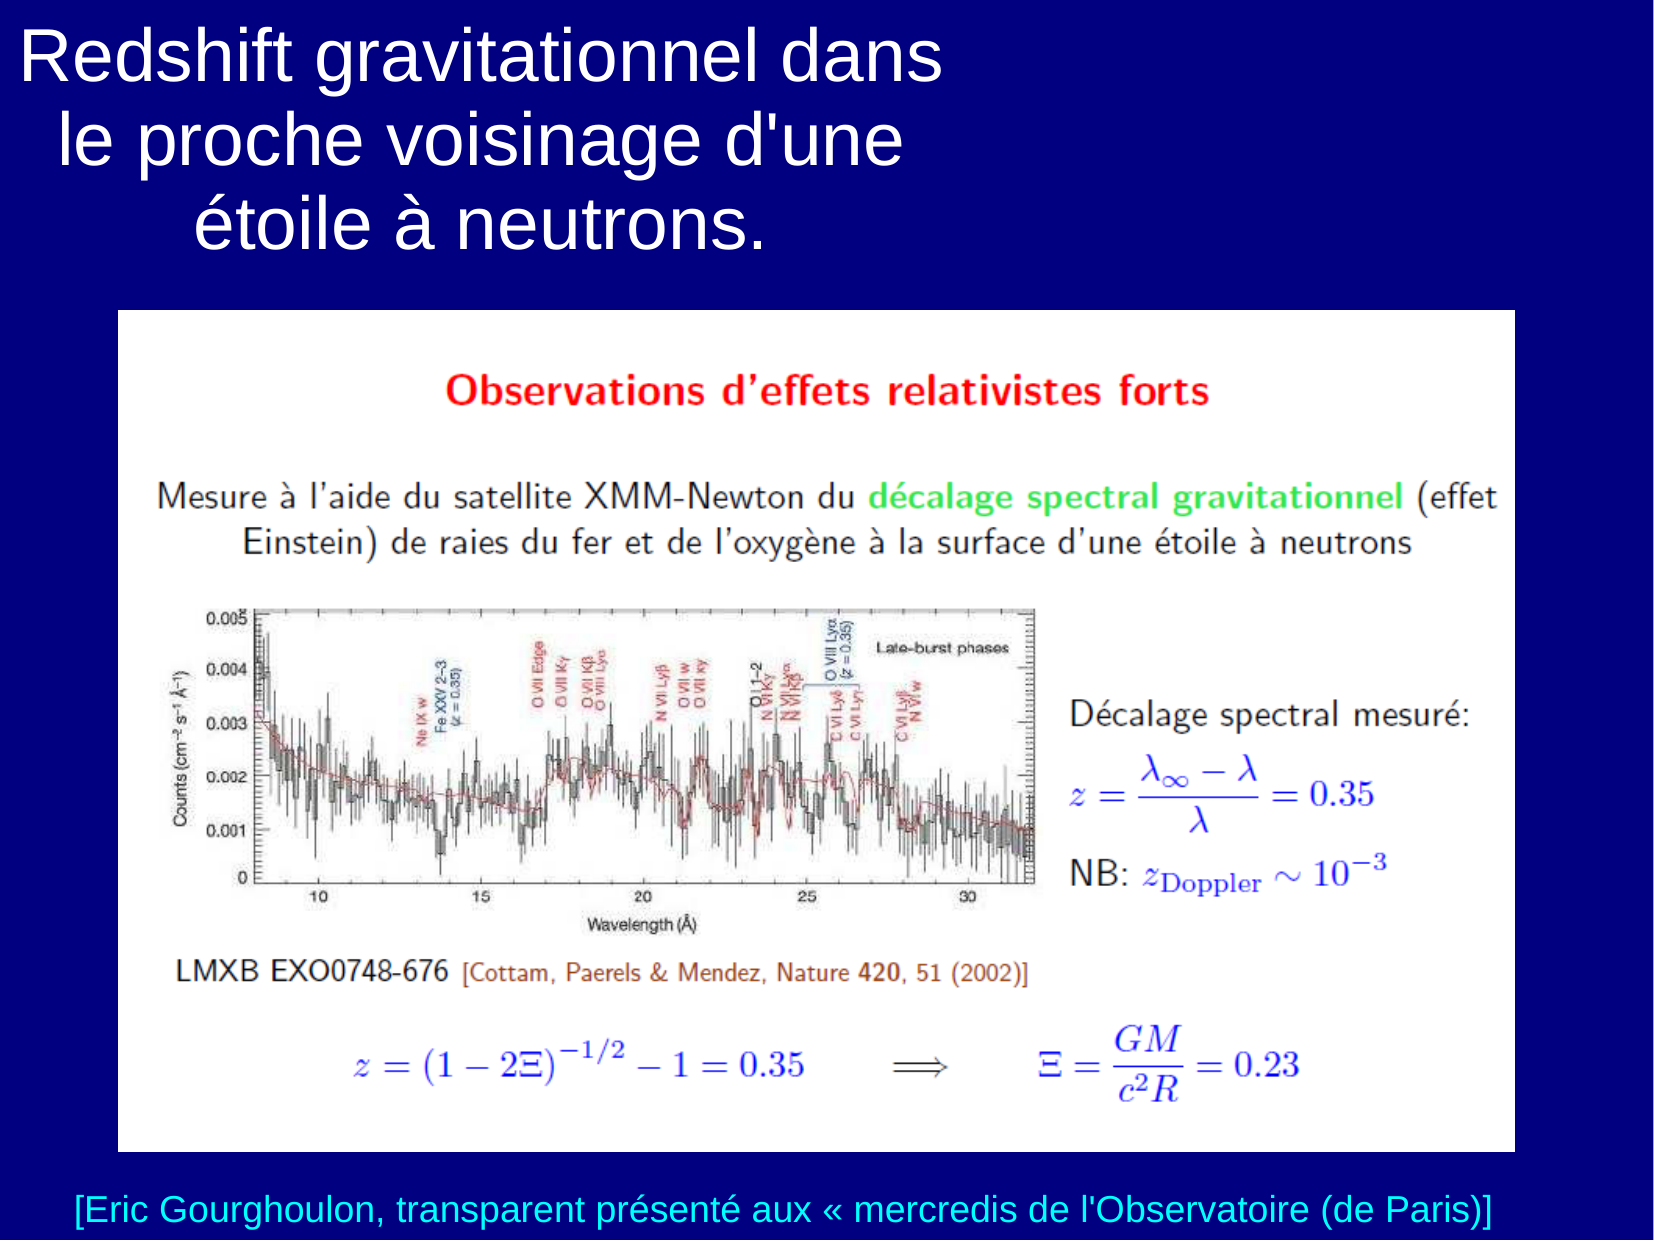

# Redshift gravitationnel dans le proche voisinage d'une étoile à neutrons.
[Eric Gourghoulon, transparent présenté aux « mercredis de l'Observatoire (de Paris)]